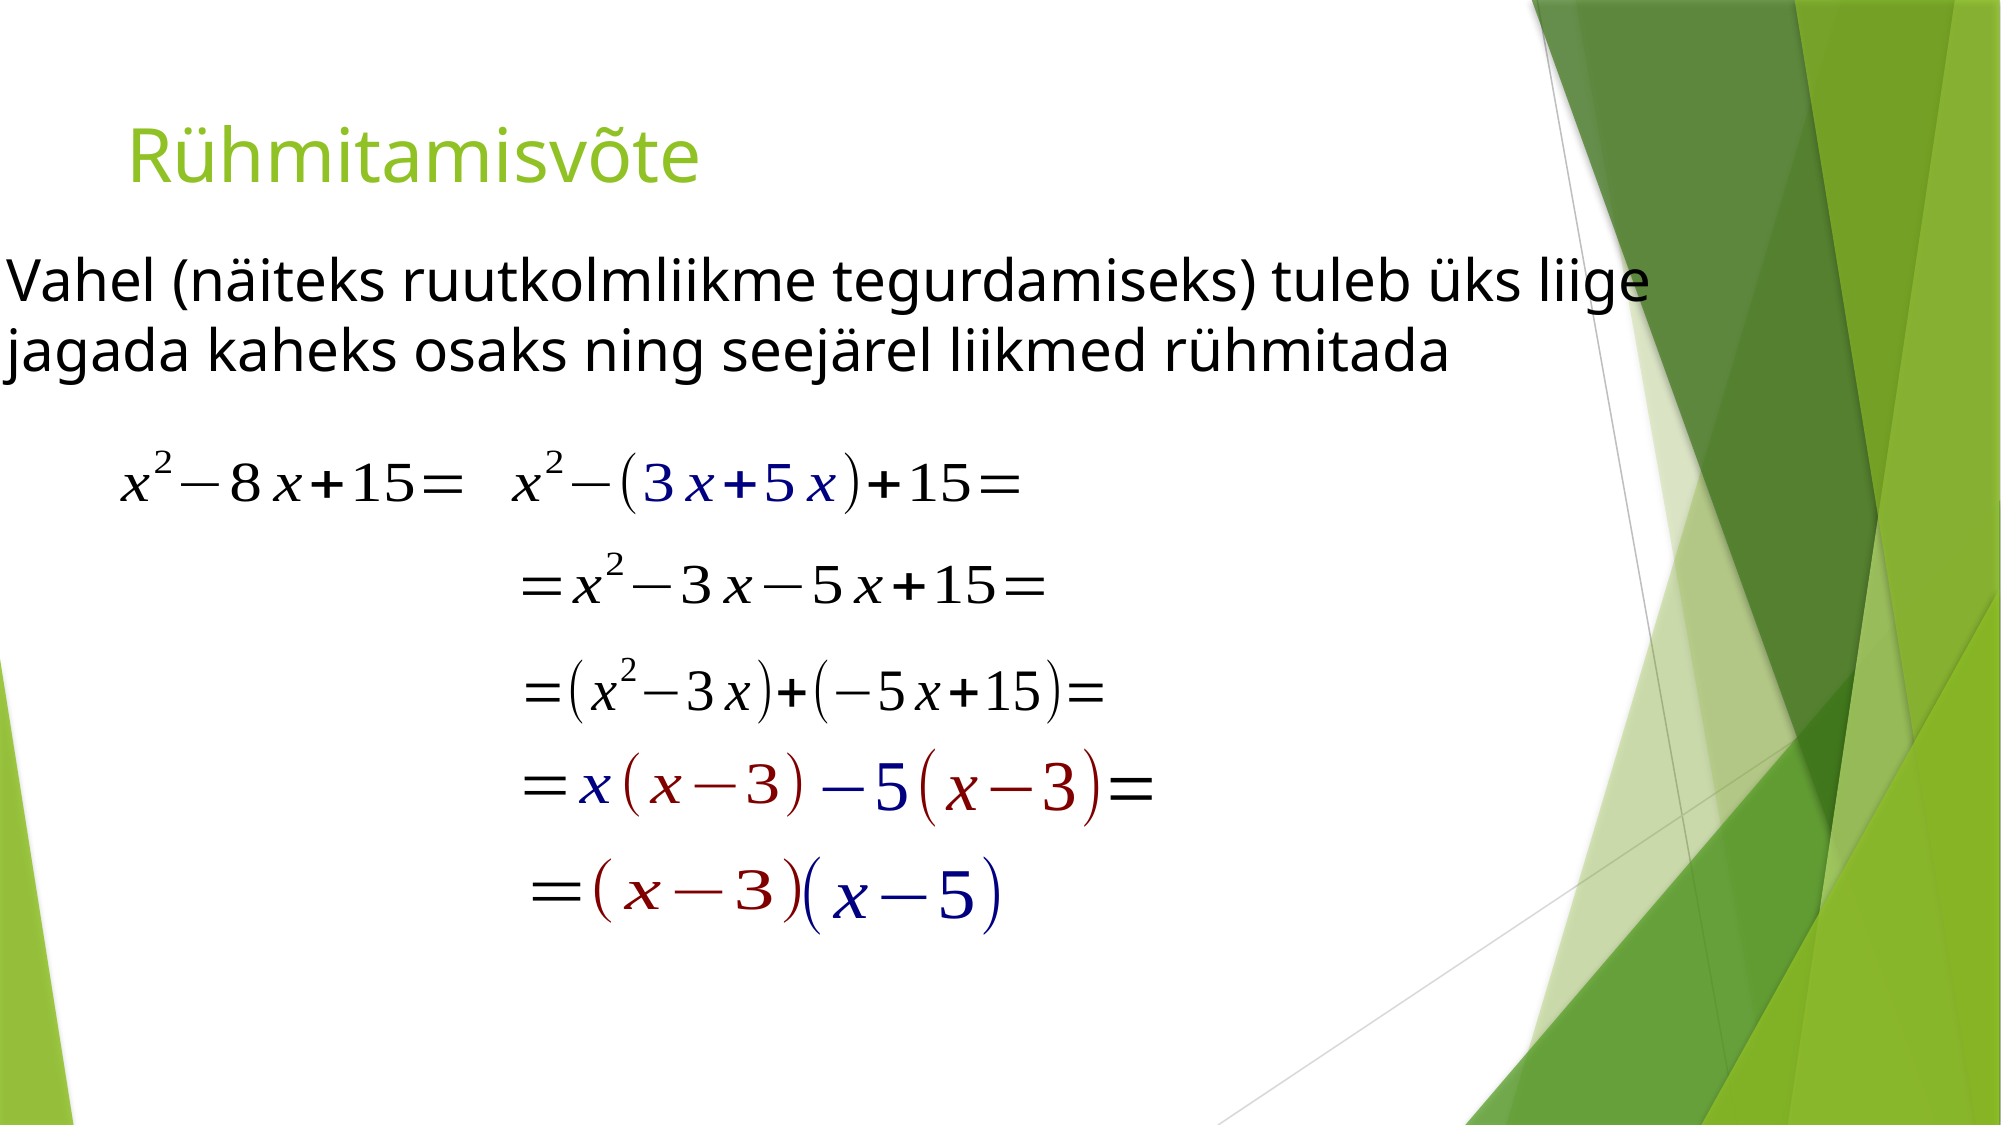

# Rühmitamisvõte
Vahel (näiteks ruutkolmliikme tegurdamiseks) tuleb üks liige
jagada kaheks osaks ning seejärel liikmed rühmitada